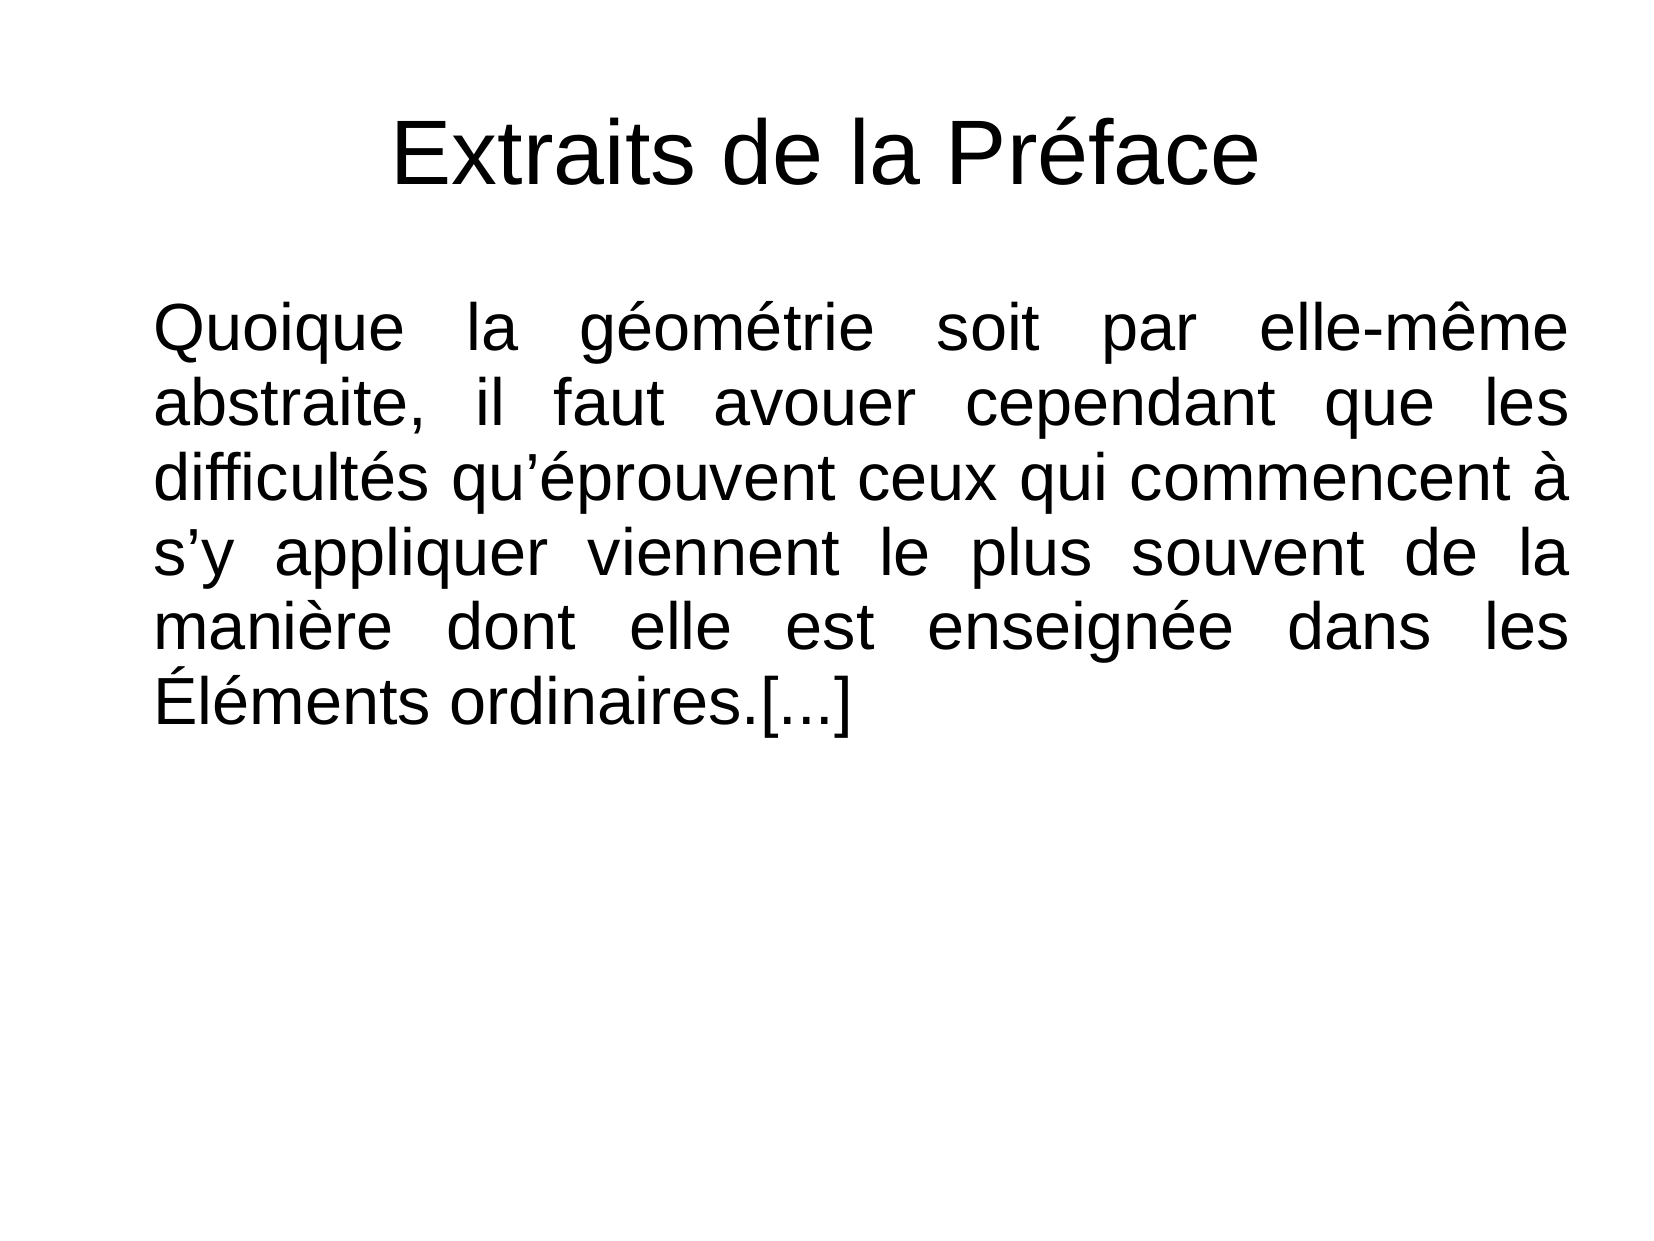

# Extraits de la Préface
Quoique la géométrie soit par elle-même abstraite, il faut avouer cependant que les difficultés qu’éprouvent ceux qui commencent à s’y appliquer viennent le plus souvent de la manière dont elle est enseignée dans les Éléments ordinaires.[...]